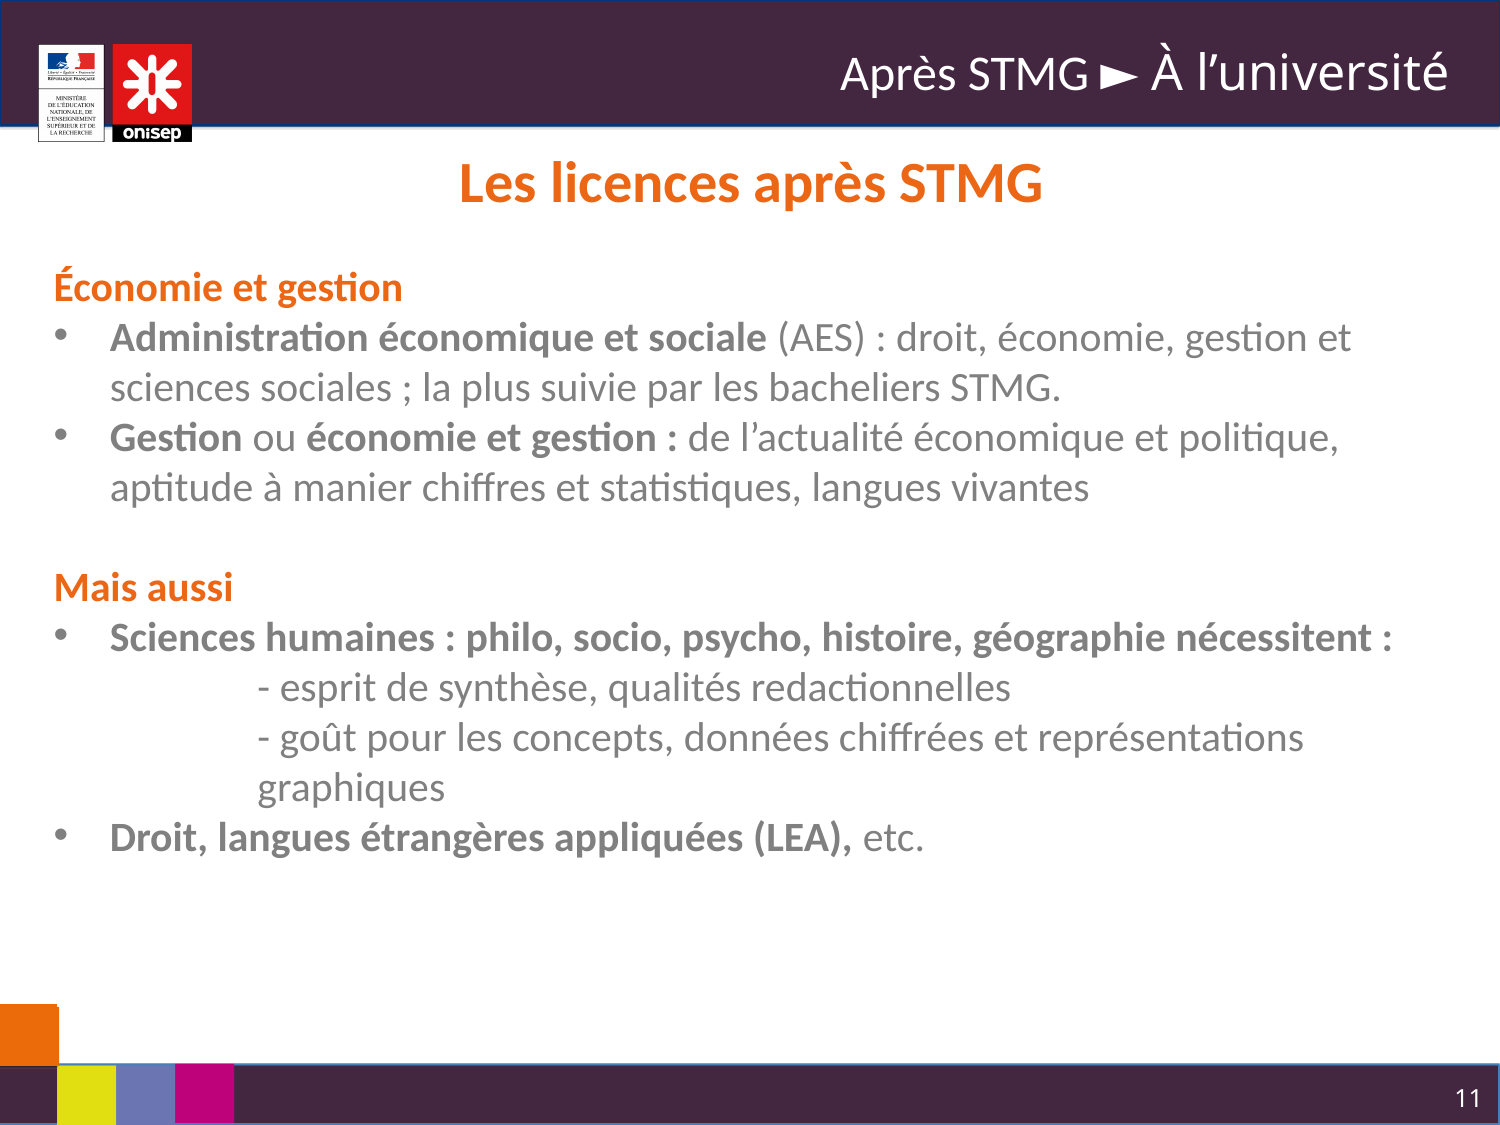

Après STMG ► À l’université
Les licences après STMG
Économie et gestion
Administration économique et sociale (AES) : droit, économie, gestion et 	sciences sociales ; la plus suivie par les bacheliers STMG.
Gestion ou économie et gestion : de l’actualité économique et politique, aptitude à manier chiffres et statistiques, langues vivantes
Mais aussi
Sciences humaines : philo, socio, psycho, histoire, géographie nécessitent :
		- esprit de synthèse, qualités redactionnelles
		- goût pour les concepts, données chiffrées et représentations 				graphiques
Droit, langues étrangères appliquées (LEA), etc.